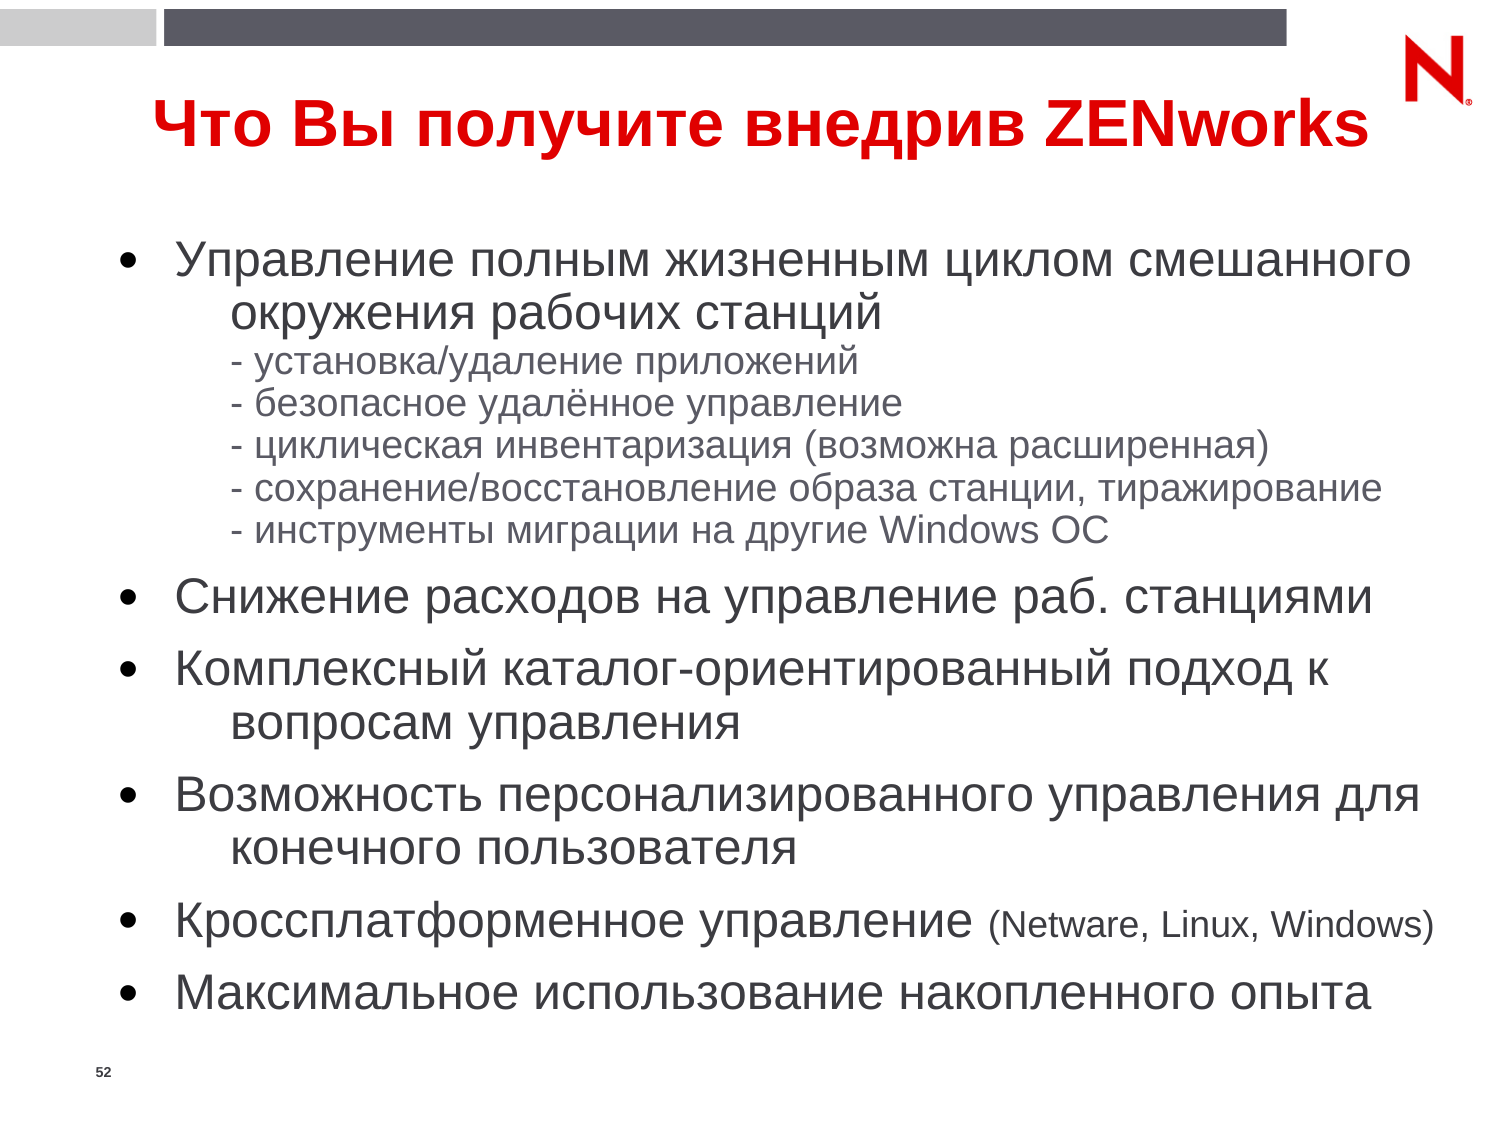

# Что Вы получите внедрив ZENworks
Управление полным жизненным циклом смешанного окружения рабочих станций
- установка/удаление приложений
- безопасное удалённое управление
- циклическая инвентаризация (возможна расширенная)
- сохранение/восстановление образа станции, тиражирование
- инструменты миграции на другие Windows ОС
Снижение расходов на управление раб. станциями
Комплексный каталог-ориентированный подход к вопросам управления
Возможность персонализированного управления для конечного пользователя
Кроссплатформенное управление (Netware, Linux, Windows)
Максимальное использование накопленного опыта